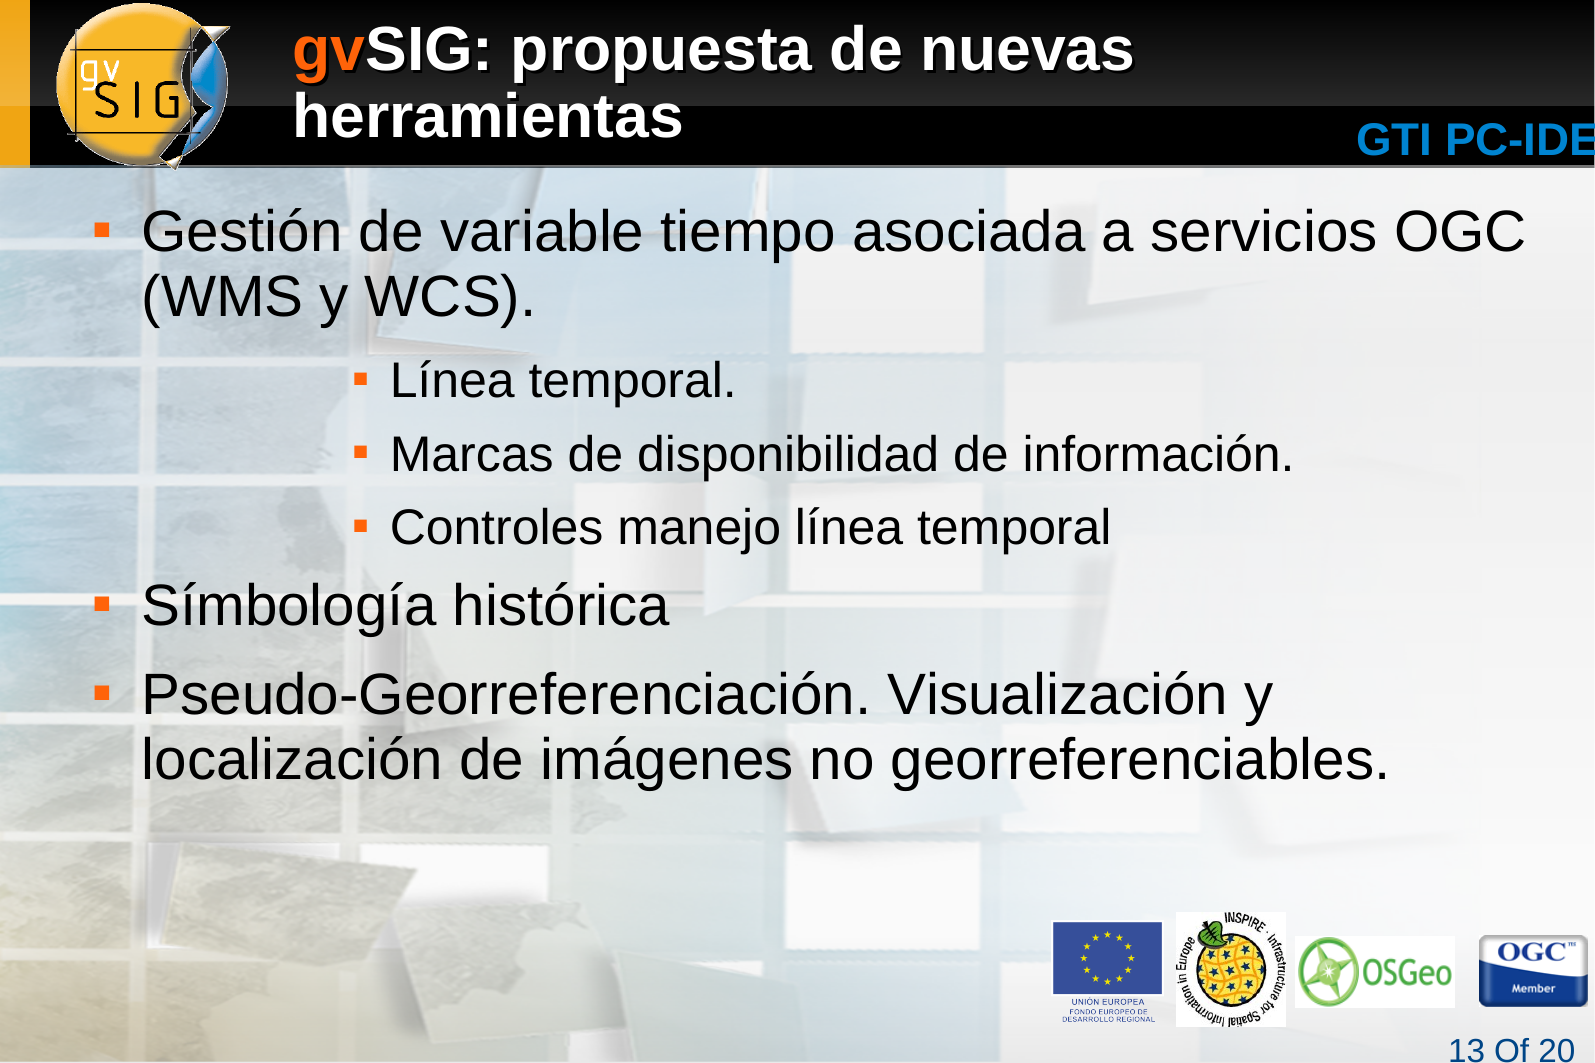

gvSIG: propuesta de nuevas herramientas
# Gestión de variable tiempo asociada a servicios OGC (WMS y WCS).
Línea temporal.
Marcas de disponibilidad de información.
Controles manejo línea temporal
Símbología histórica
Pseudo-Georreferenciación. Visualización y localización de imágenes no georreferenciables.